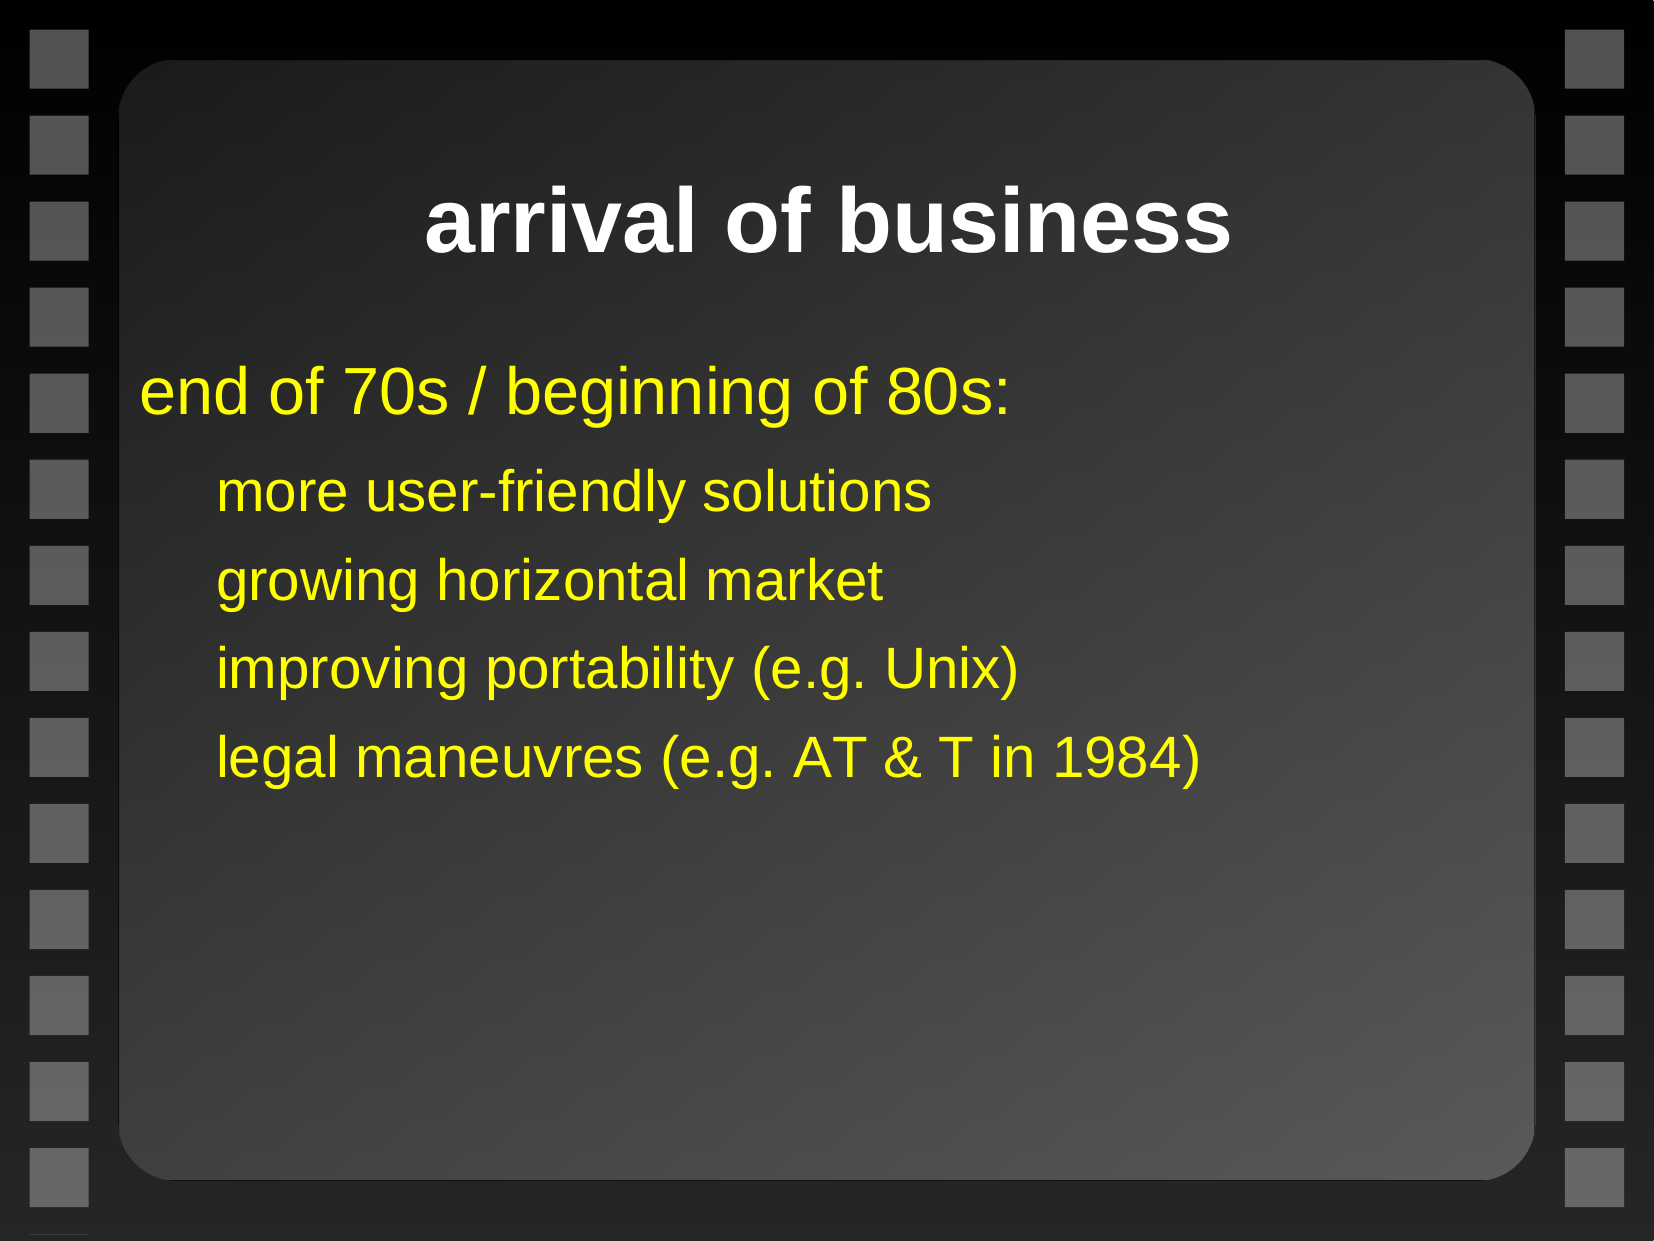

# arrival of business
end of 70s / beginning of 80s:
more user-friendly solutions
growing horizontal market
improving portability (e.g. Unix)
legal maneuvres (e.g. AT & T in 1984)